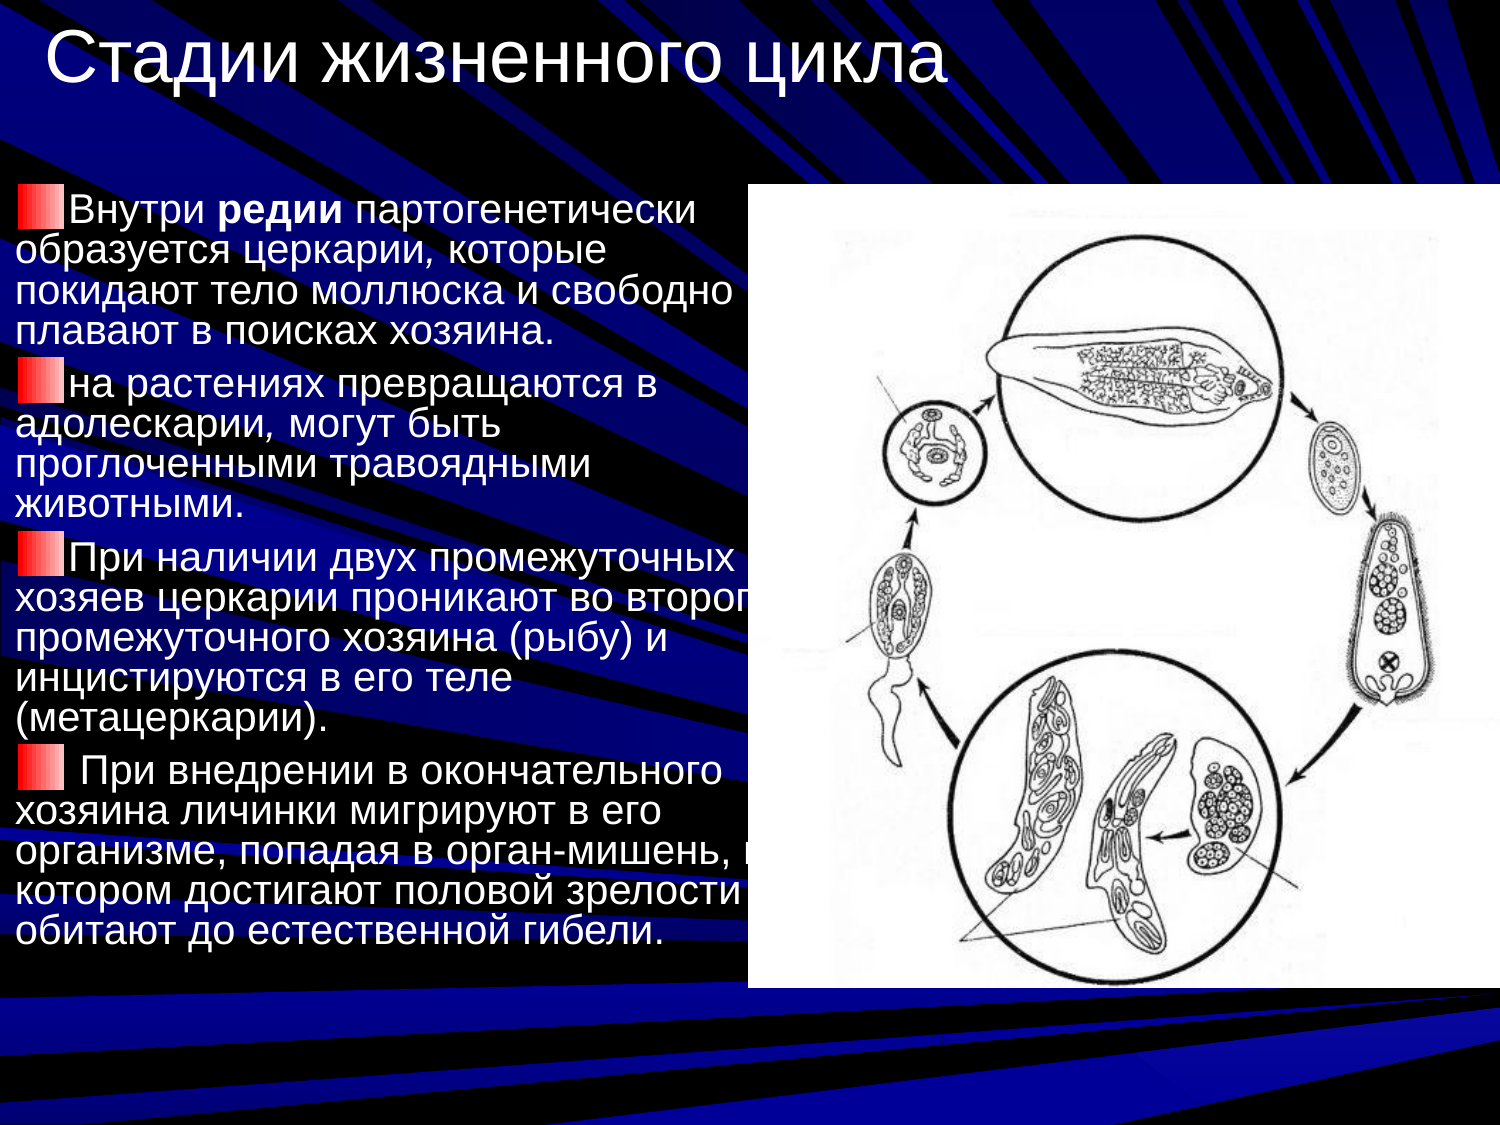

# Стадии жизненного цикла
Внутри редии партогенетически образуется церкарии, которые покидают тело моллюска и свободно плавают в поисках хозяина.
на растениях превращаются в адолескарии, могут быть проглоченными травоядными животными.
При наличии двух промежуточных хозяев церкарии проникают во второго промежуточного хозяина (рыбу) и инцистируются в его теле (метацеркарии).
 При внедрении в окончательного хозяина личинки мигрируют в его организме, попадая в орган-мишень, в котором достигают половой зрелости и обитают до естественной гибели.